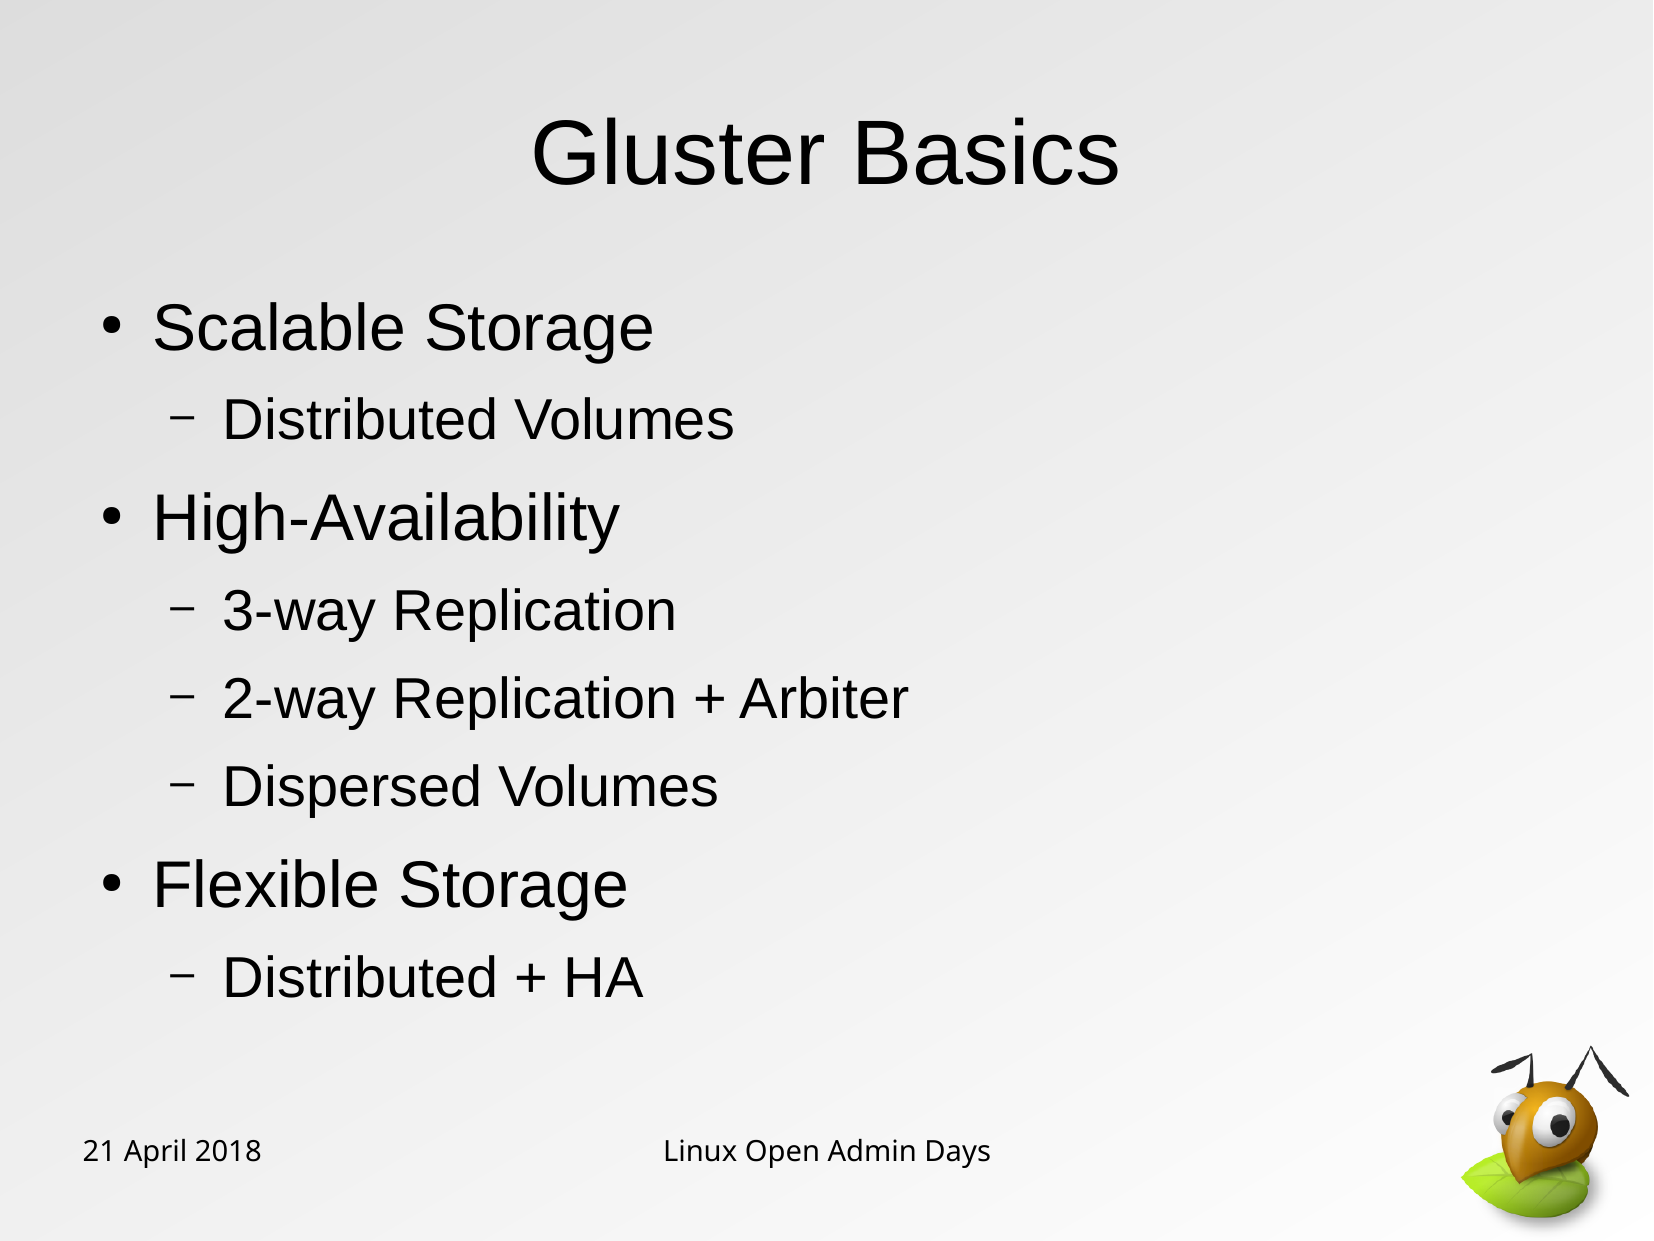

# Gluster Basics
Scalable Storage
Distributed Volumes
High-Availability
3-way Replication
2-way Replication + Arbiter
Dispersed Volumes
Flexible Storage
Distributed + HA
21 April 2018
Linux Open Admin Days